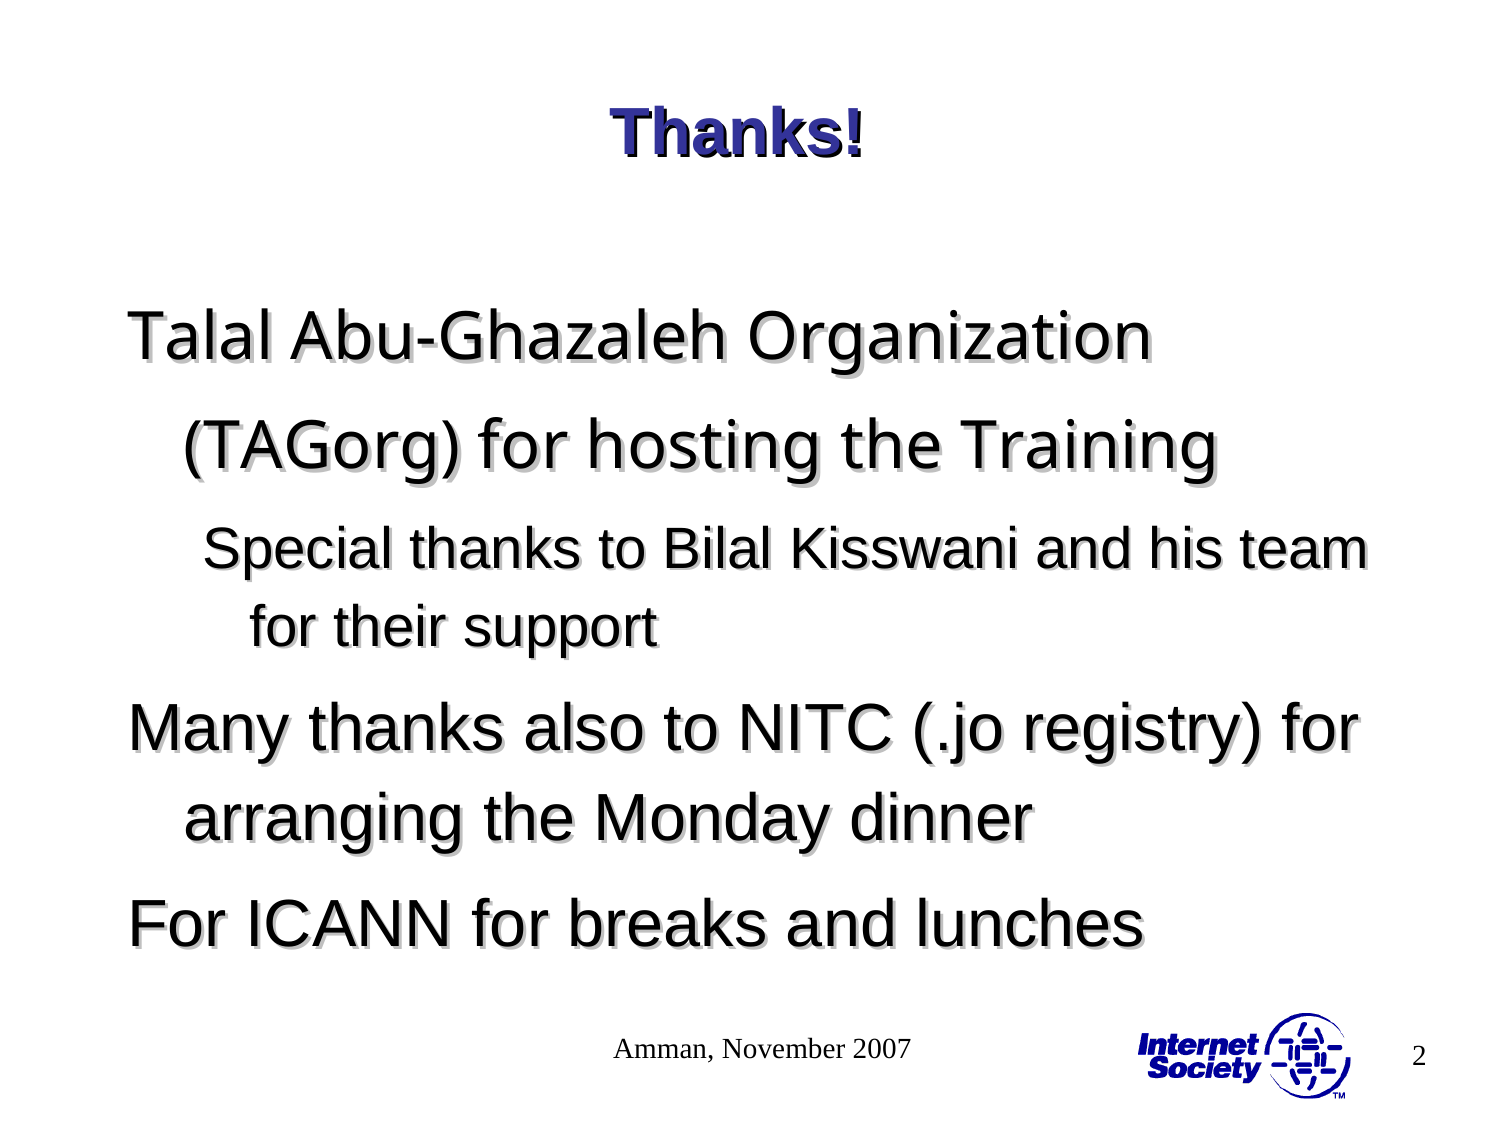

# Thanks!
Talal Abu-Ghazaleh Organization (TAGorg) for hosting the Training
Special thanks to Bilal Kisswani and his team for their support
Many thanks also to NITC (.jo registry) for arranging the Monday dinner
For ICANN for breaks and lunches